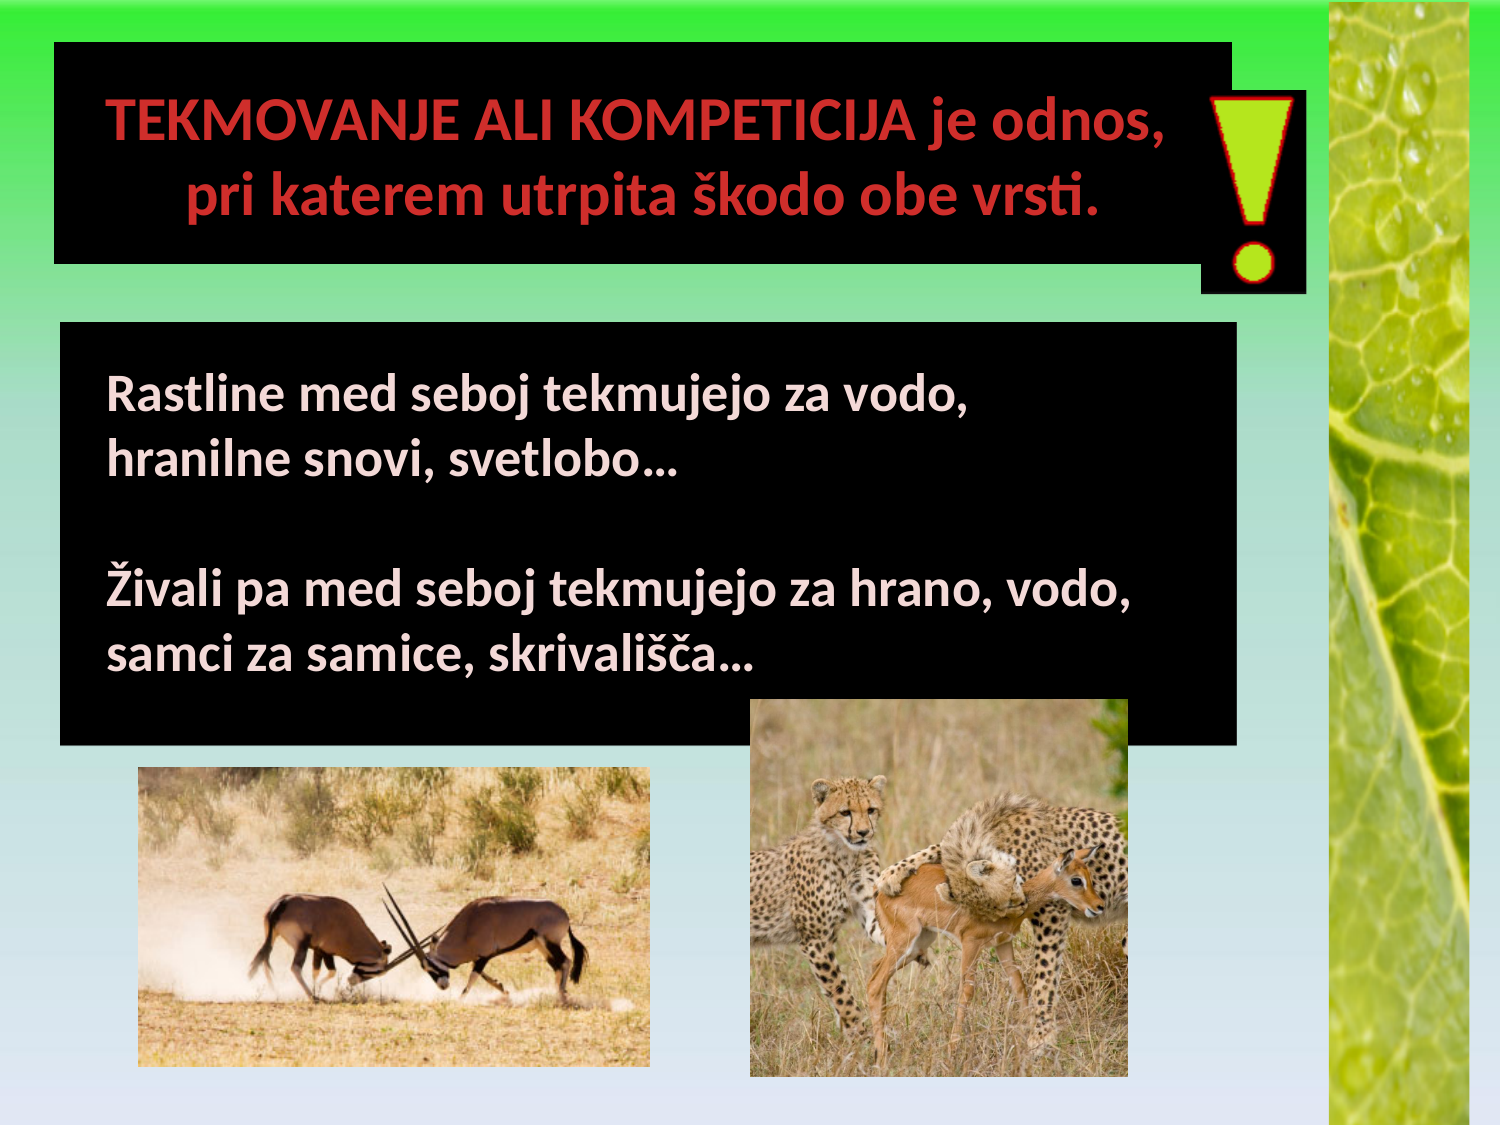

TEKMOVANJE ALI KOMPETICIJA je odnos,
pri katerem utrpita škodo obe vrsti.
Rastline med seboj tekmujejo za vodo,
hranilne snovi, svetlobo…
Živali pa med seboj tekmujejo za hrano, vodo,
samci za samice, skrivališča…